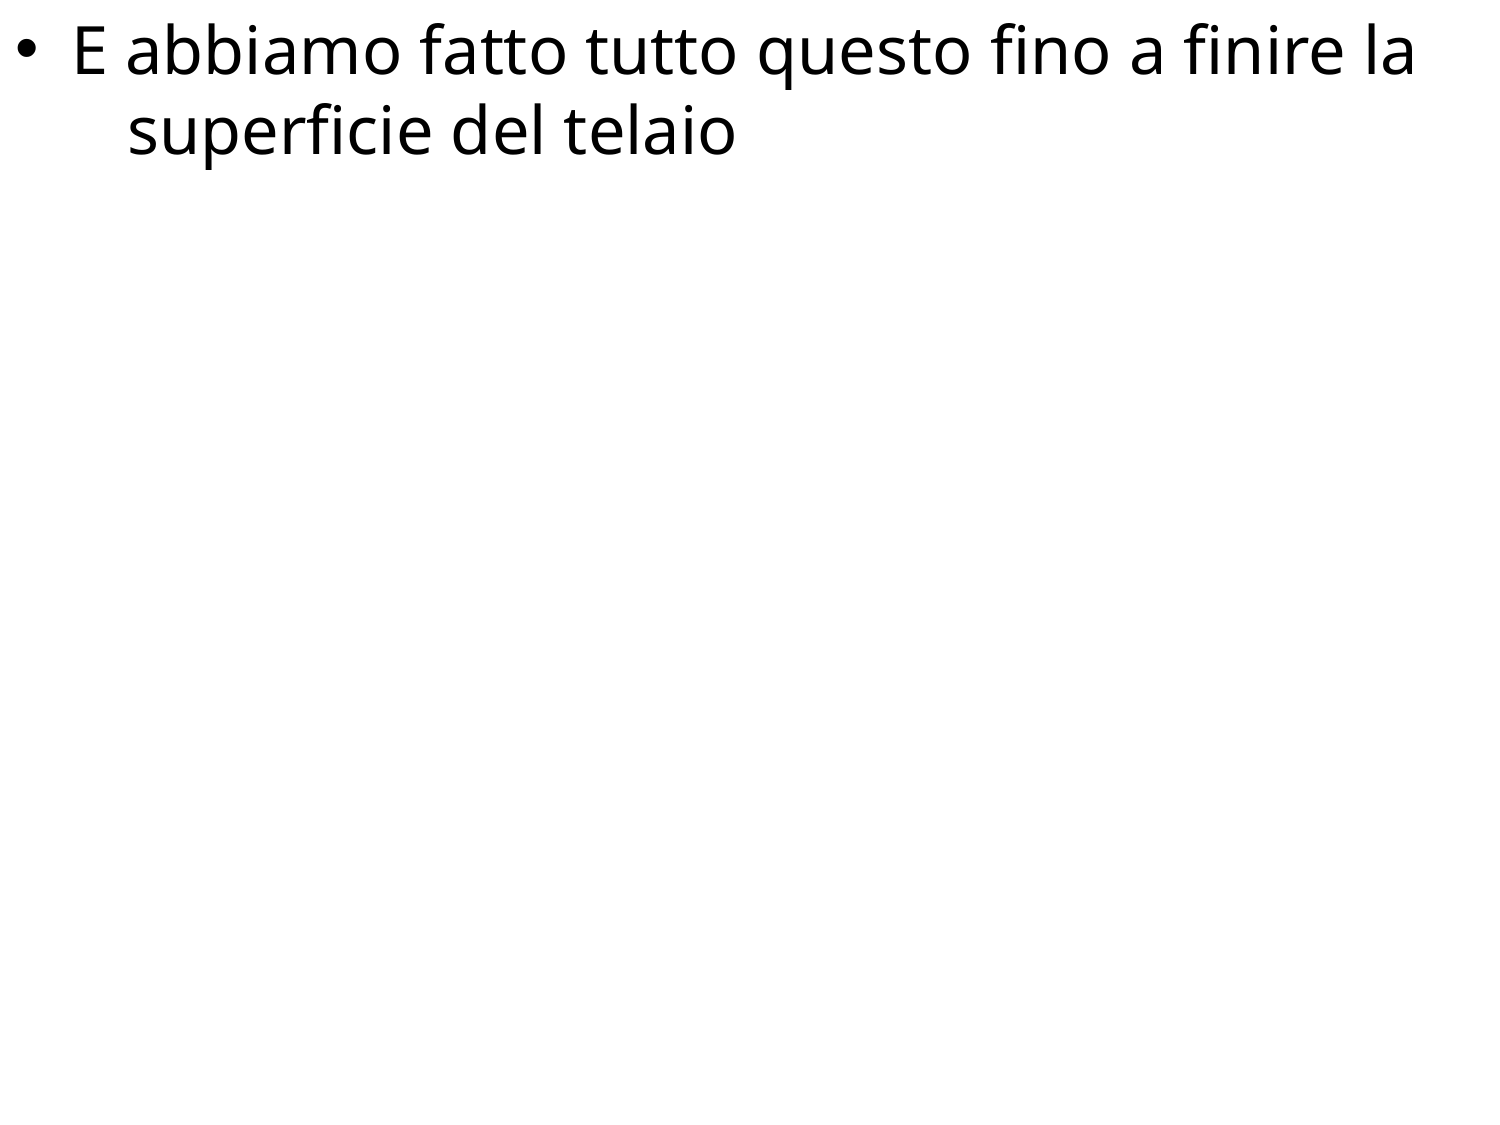

E abbiamo fatto tutto questo fino a finire la superficie del telaio
#